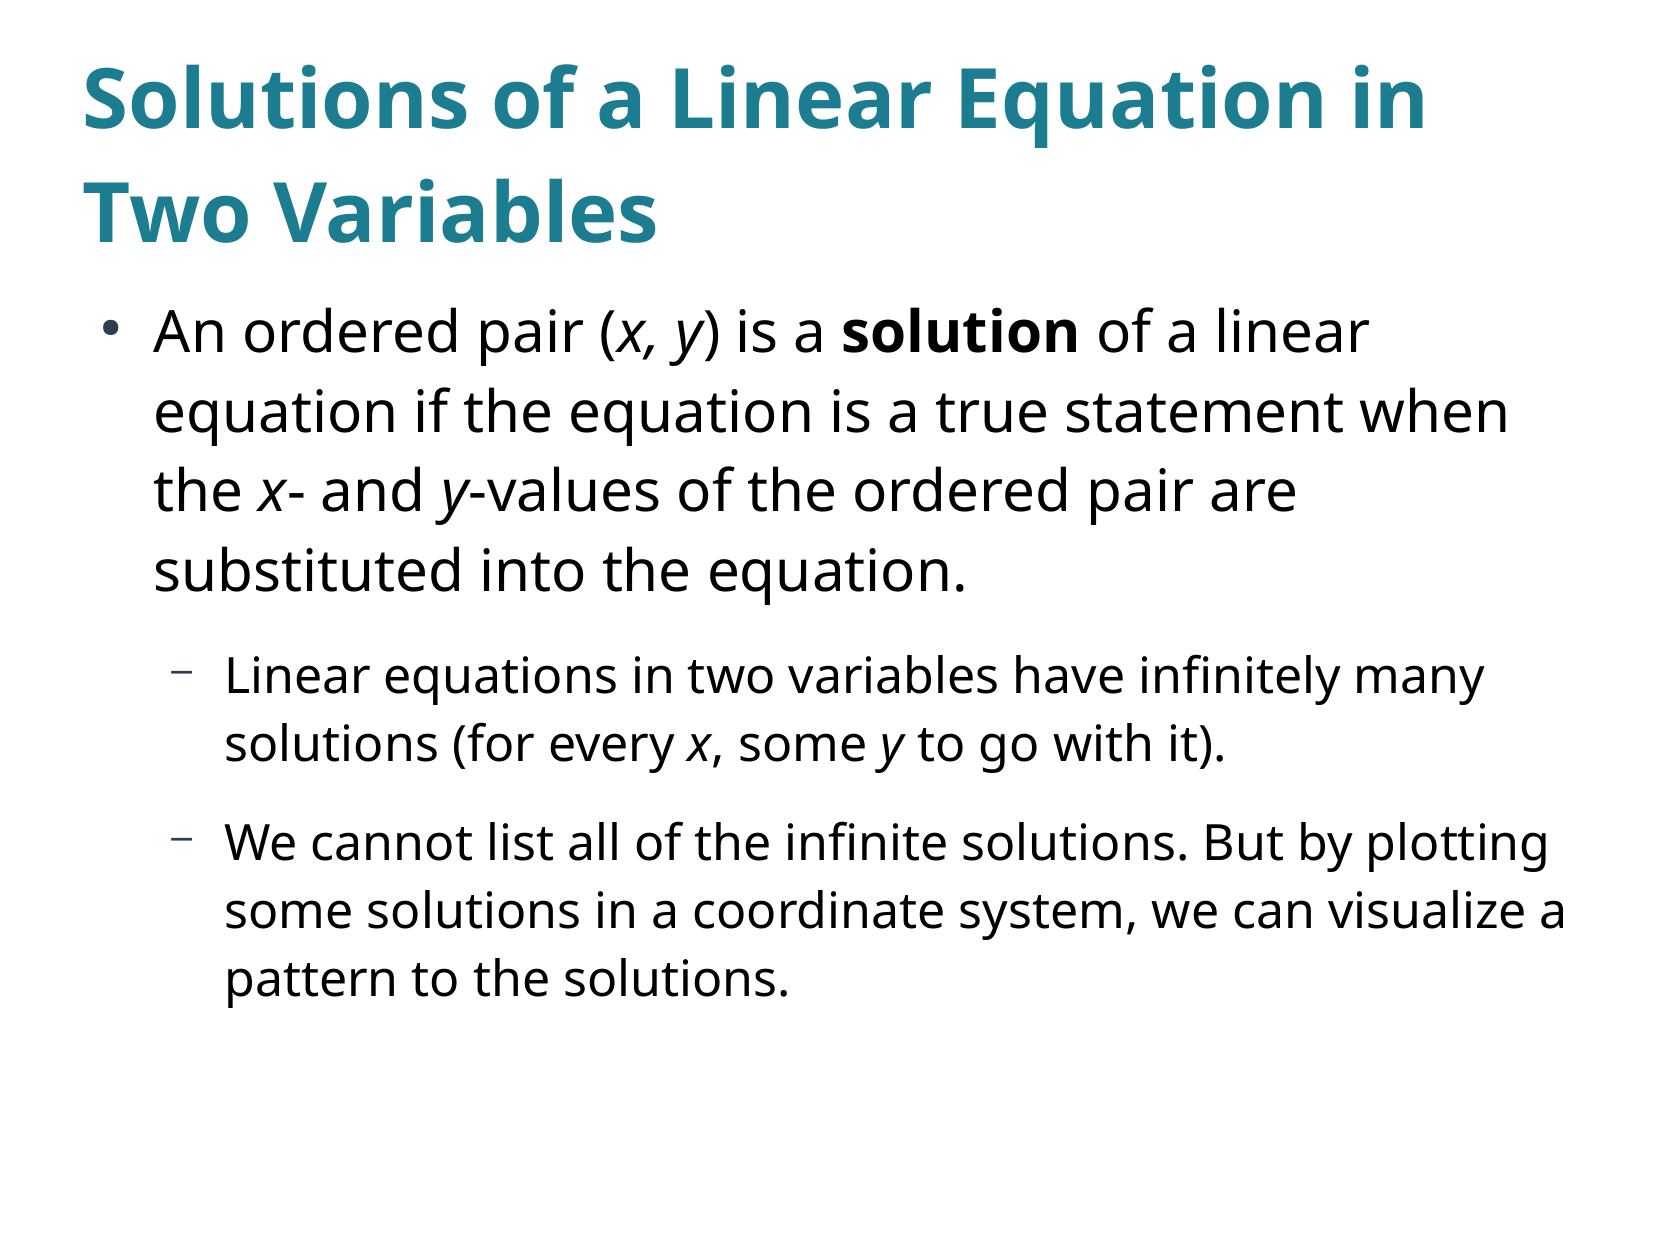

# Solutions of a Linear Equation in Two Variables
An ordered pair (x, y) is a solution of a linear equation if the equation is a true statement when the x- and y-values of the ordered pair are substituted into the equation.
Linear equations in two variables have infinitely many solutions (for every x, some y to go with it).
We cannot list all of the infinite solutions. But by plotting some solutions in a coordinate system, we can visualize a pattern to the solutions.